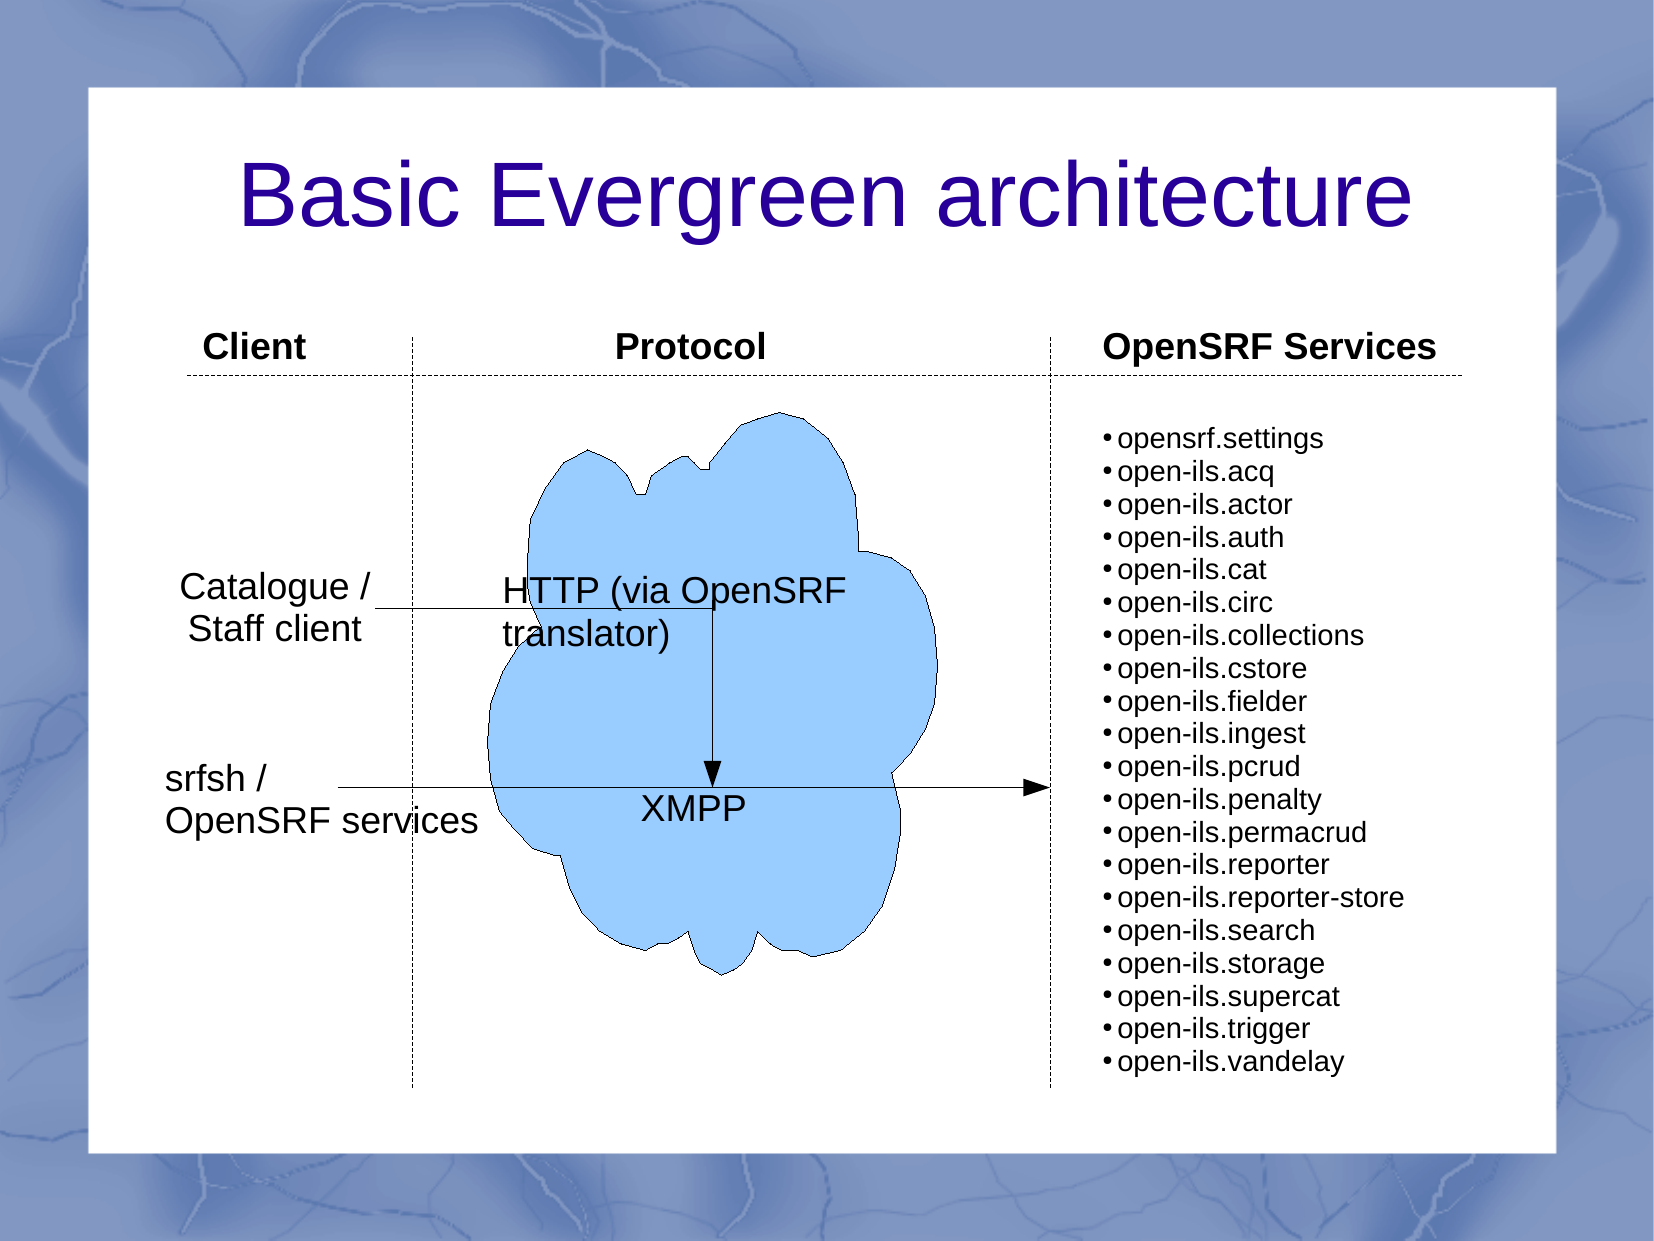

# Basic Evergreen architecture
Client
Protocol
OpenSRF Services
opensrf.settings
open-ils.acq
open-ils.actor
open-ils.auth
open-ils.cat
open-ils.circ
open-ils.collections
open-ils.cstore
open-ils.fielder
open-ils.ingest
open-ils.pcrud
open-ils.penalty
open-ils.permacrud
open-ils.reporter
open-ils.reporter-store
open-ils.search
open-ils.storage
open-ils.supercat
open-ils.trigger
open-ils.vandelay
Catalogue /
Staff client
HTTP (via OpenSRF translator)
srfsh /
OpenSRF services
XMPP